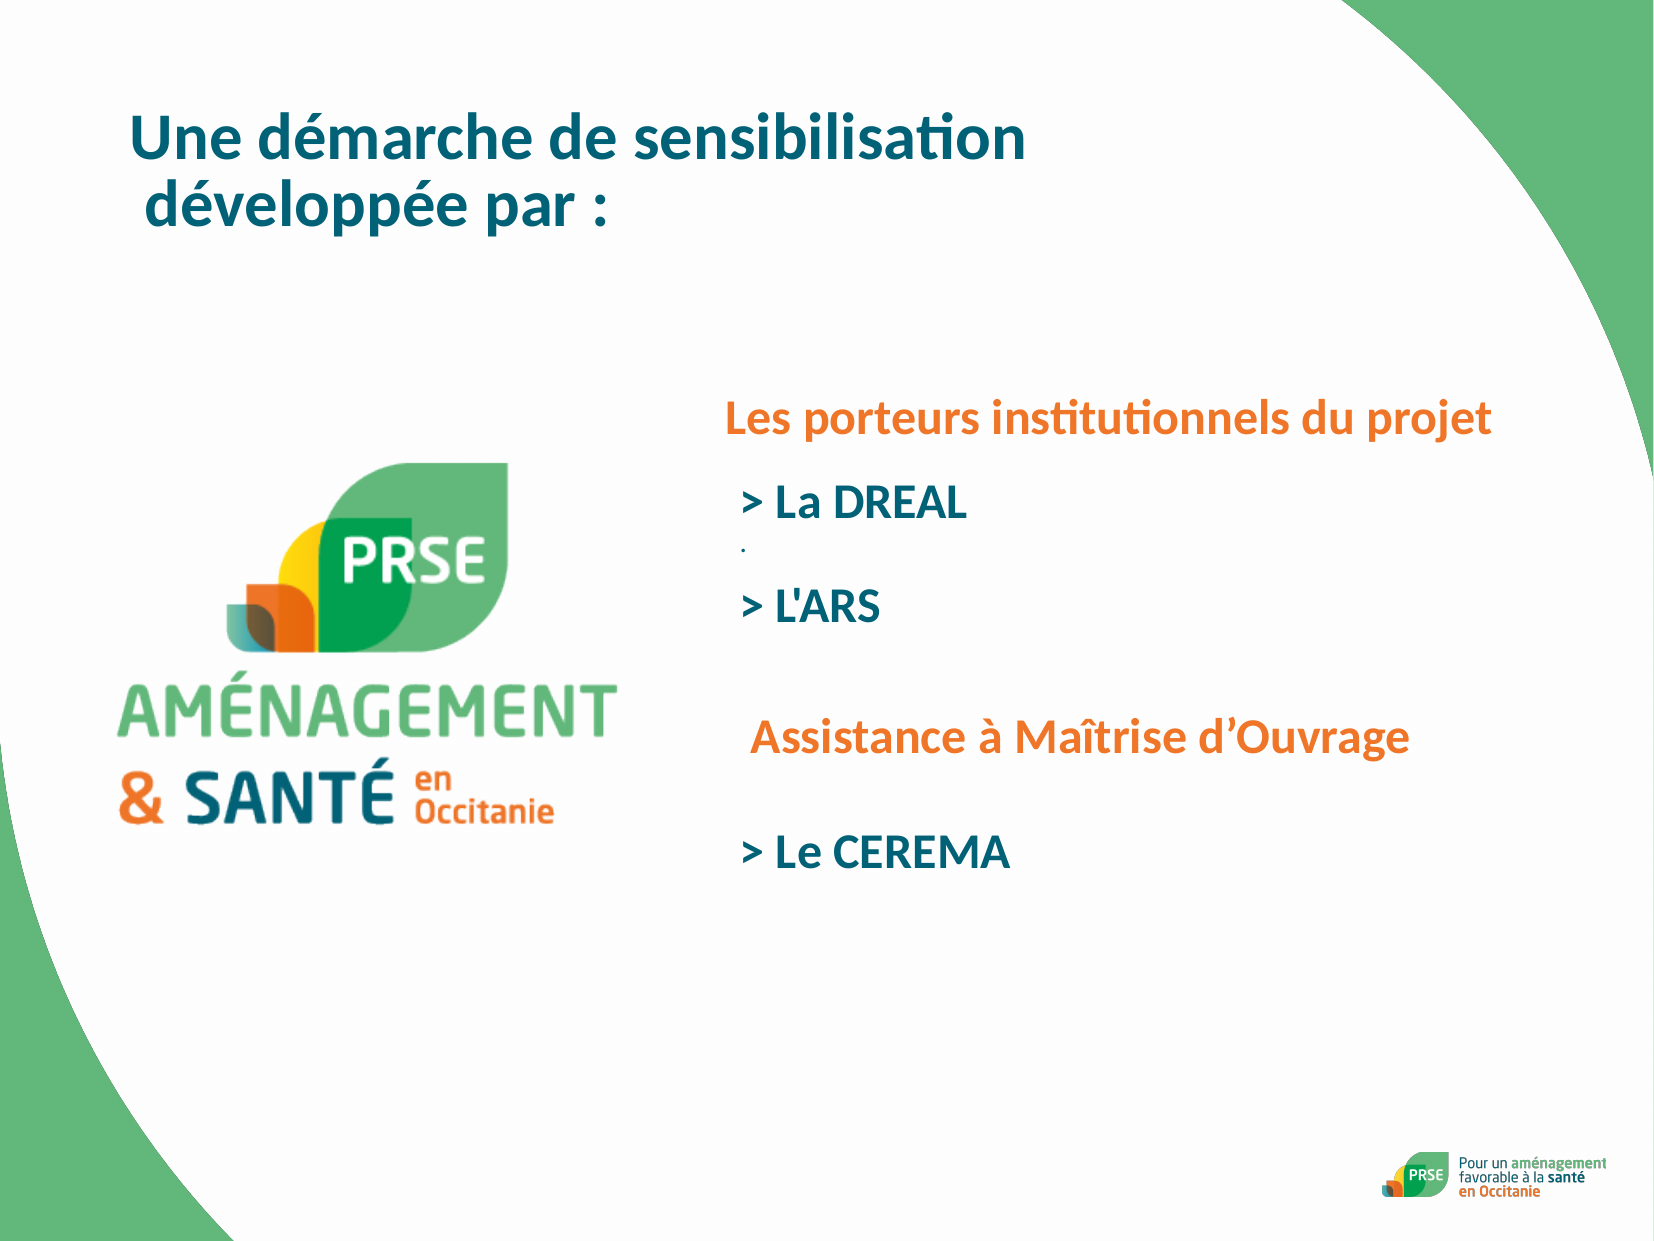

# Une démarche de sensibilisation développée par :
 Les porteurs institutionnels du projet
> La DREAL
.
> L'ARS
 Assistance à Maîtrise d’Ouvrage
> Le CEREMA